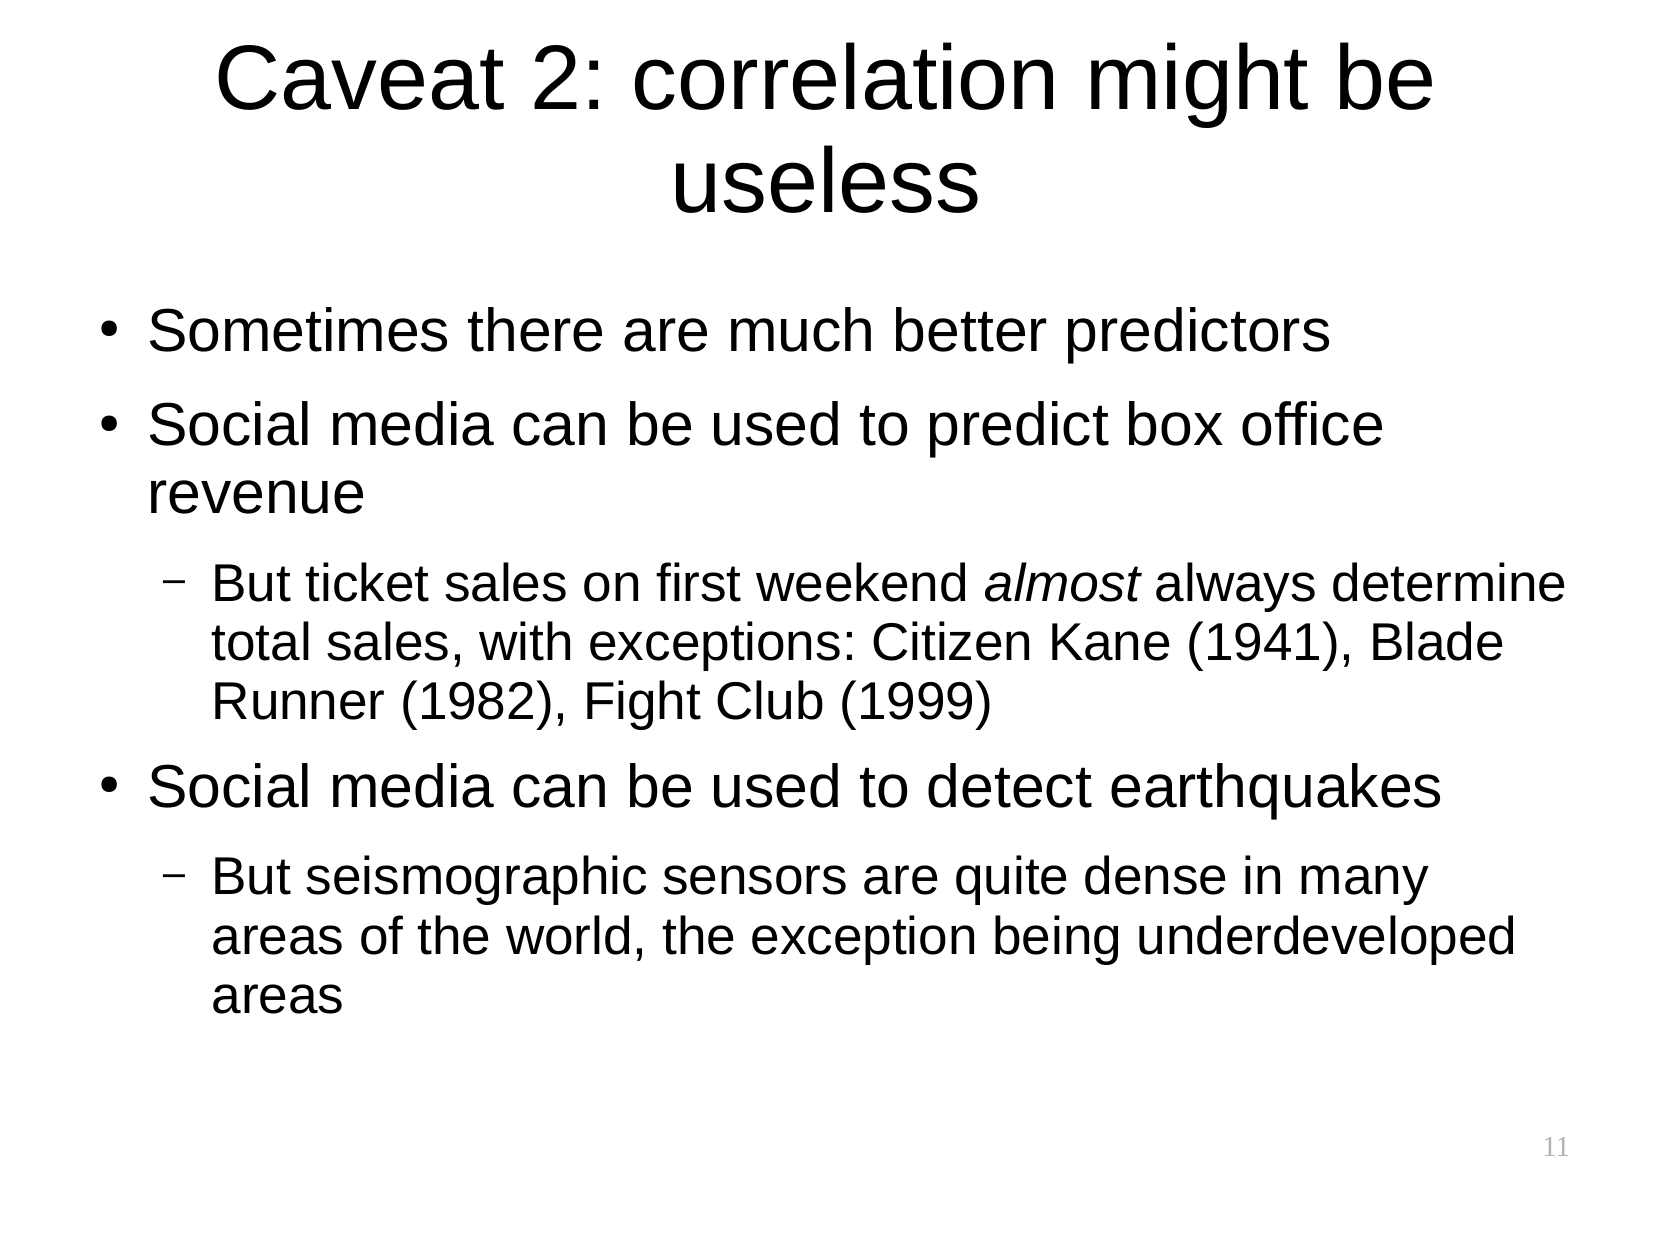

# Caveat 2: correlation might be useless
Sometimes there are much better predictors
Social media can be used to predict box office revenue
But ticket sales on first weekend almost always determine total sales, with exceptions: Citizen Kane (1941), Blade Runner (1982), Fight Club (1999)
Social media can be used to detect earthquakes
But seismographic sensors are quite dense in many areas of the world, the exception being underdeveloped areas
11